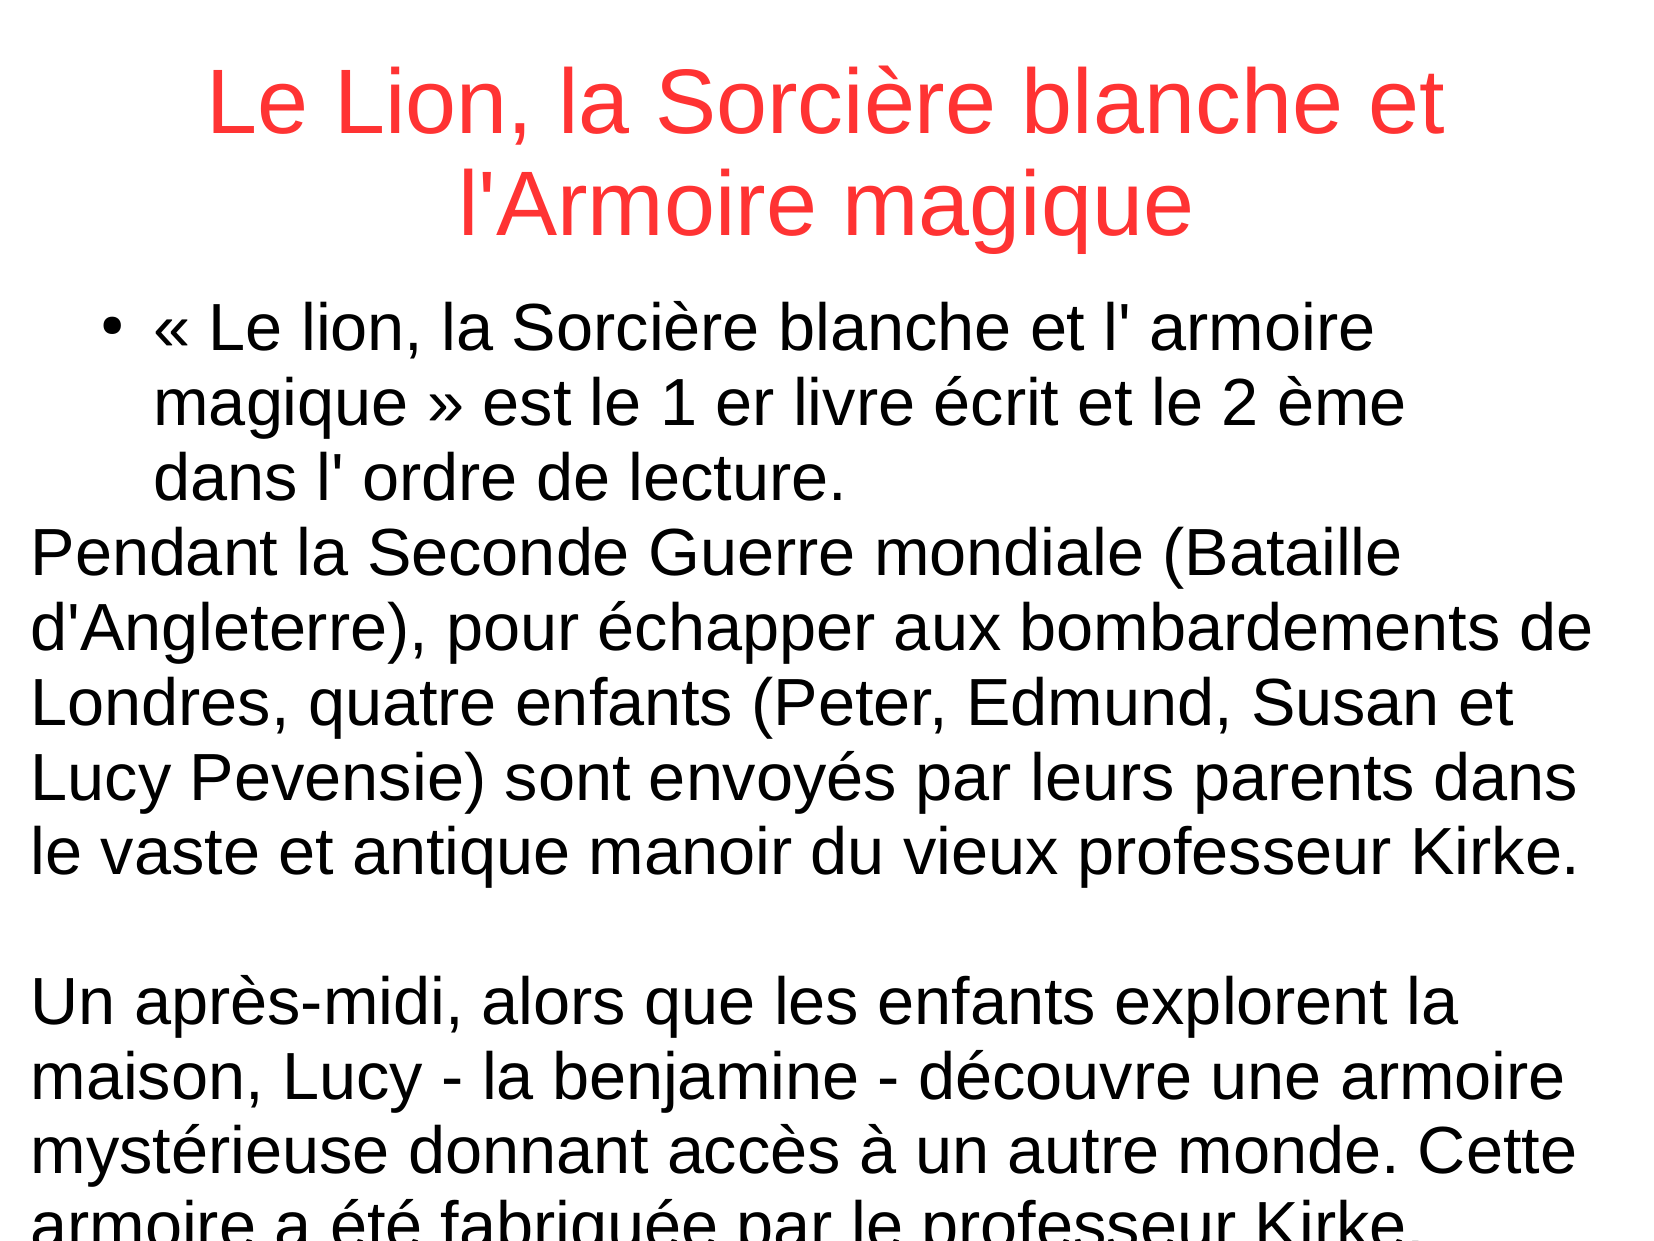

# Le Lion, la Sorcière blanche et l'Armoire magique
« Le lion, la Sorcière blanche et l' armoire magique » est le 1 er livre écrit et le 2 ème dans l' ordre de lecture.
Pendant la Seconde Guerre mondiale (Bataille d'Angleterre), pour échapper aux bombardements de Londres, quatre enfants (Peter, Edmund, Susan et Lucy Pevensie) sont envoyés par leurs parents dans le vaste et antique manoir du vieux professeur Kirke.
Un après-midi, alors que les enfants explorent la maison, Lucy - la benjamine - découvre une armoire mystérieuse donnant accès à un autre monde. Cette armoire a été fabriquée par le professeur Kirke.